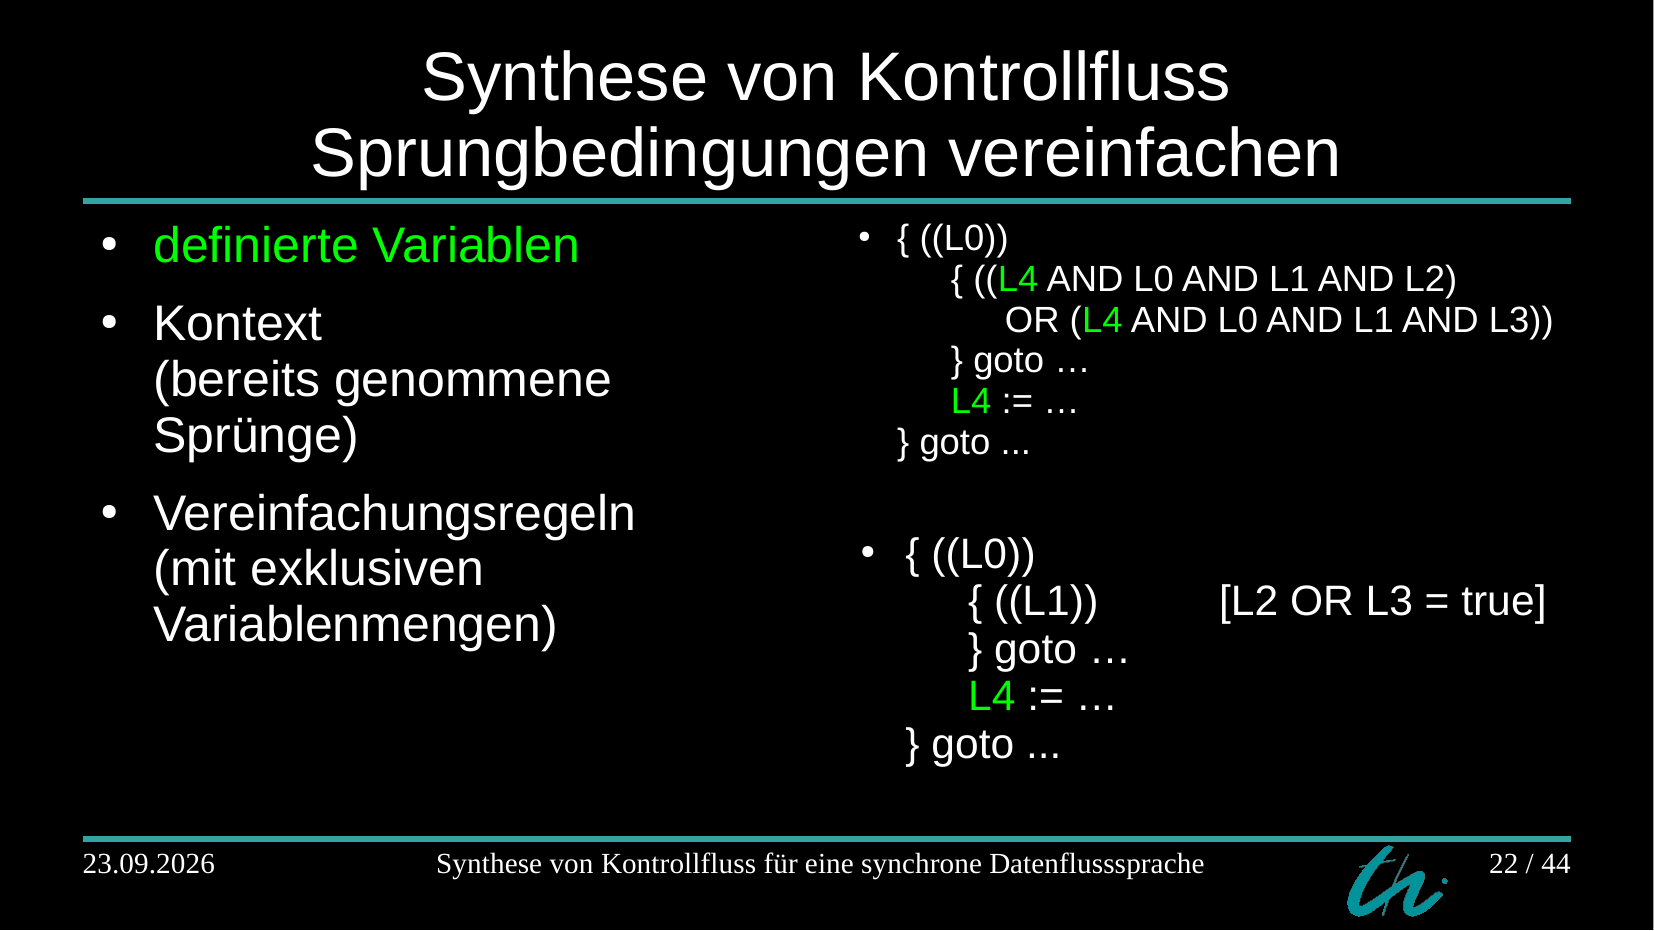

# Synthese von Kontrollfluss Sprungbedingungen vereinfachen
definierte Variablen
Kontext
(bereits genommene Sprünge)
Vereinfachungsregeln
(mit exklusiven Variablenmengen)
{ ((L0))
	{ ((L4 AND L0 AND L1 AND L2)
	 	OR (L4 AND L0 AND L1 AND L3))
	} goto …
	L4 := …
} goto ...
{ ((L0))
	{ ((L1))	 		[L2 OR L3 = true]
	} goto …
	L4 := …
} goto ...
Synthese von Kontrollfluss für eine synchrone Datenflusssprache
22